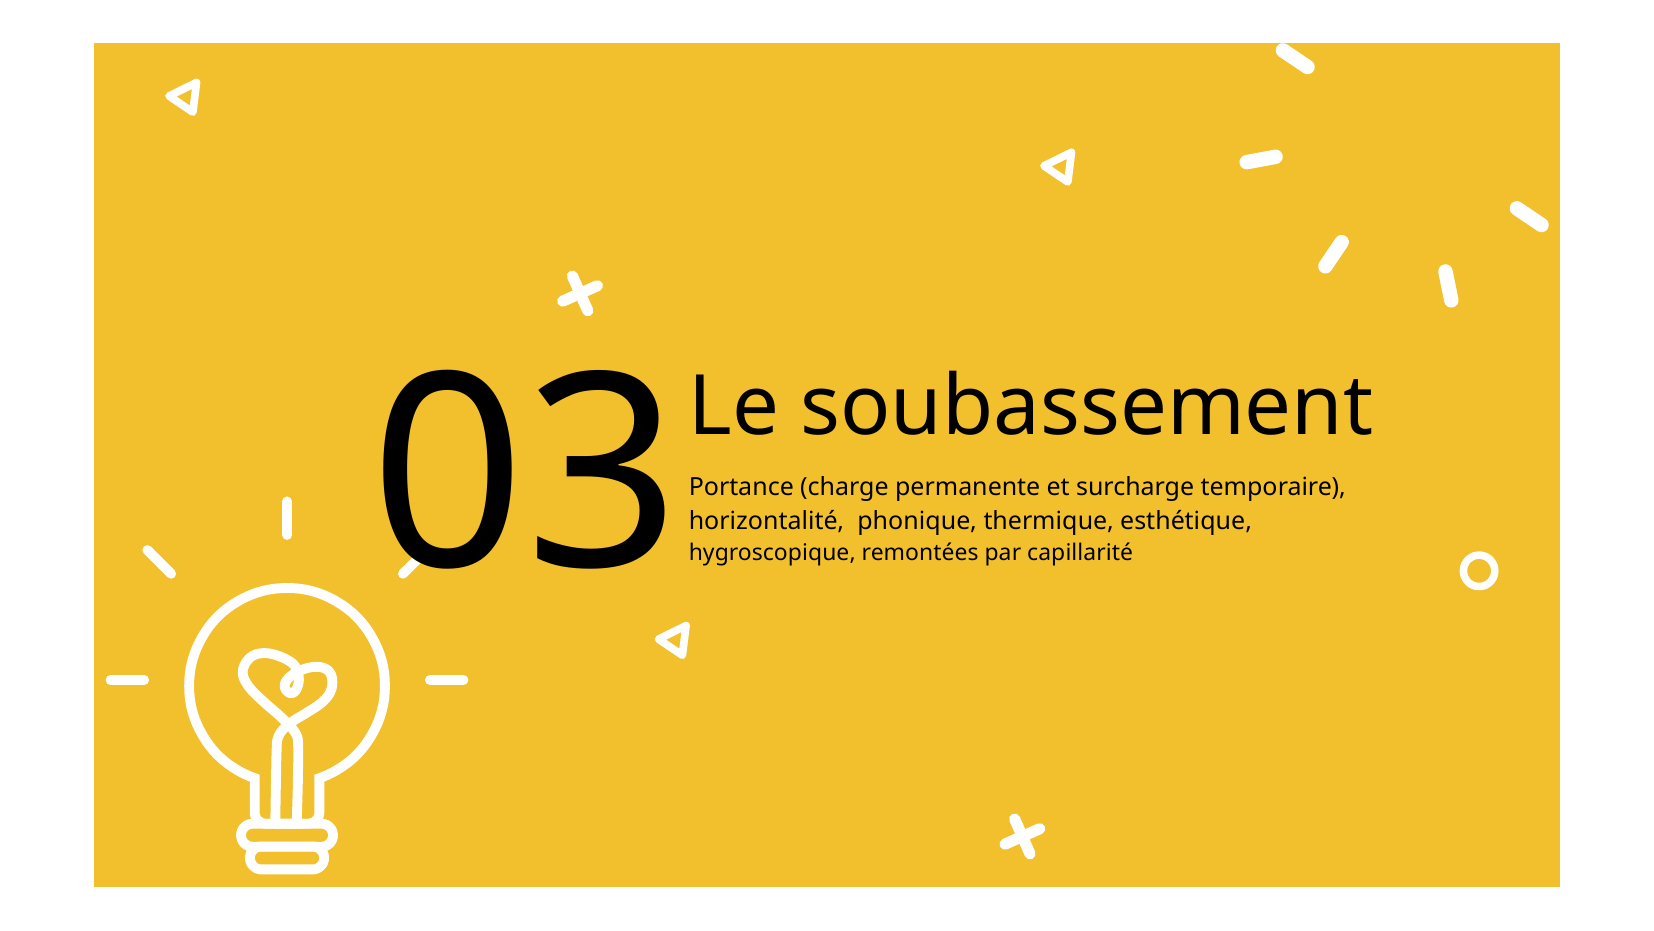

03
# Le soubassement
Portance (charge permanente et surcharge temporaire), horizontalité, phonique, thermique, esthétique, hygroscopique, remontées par capillarité